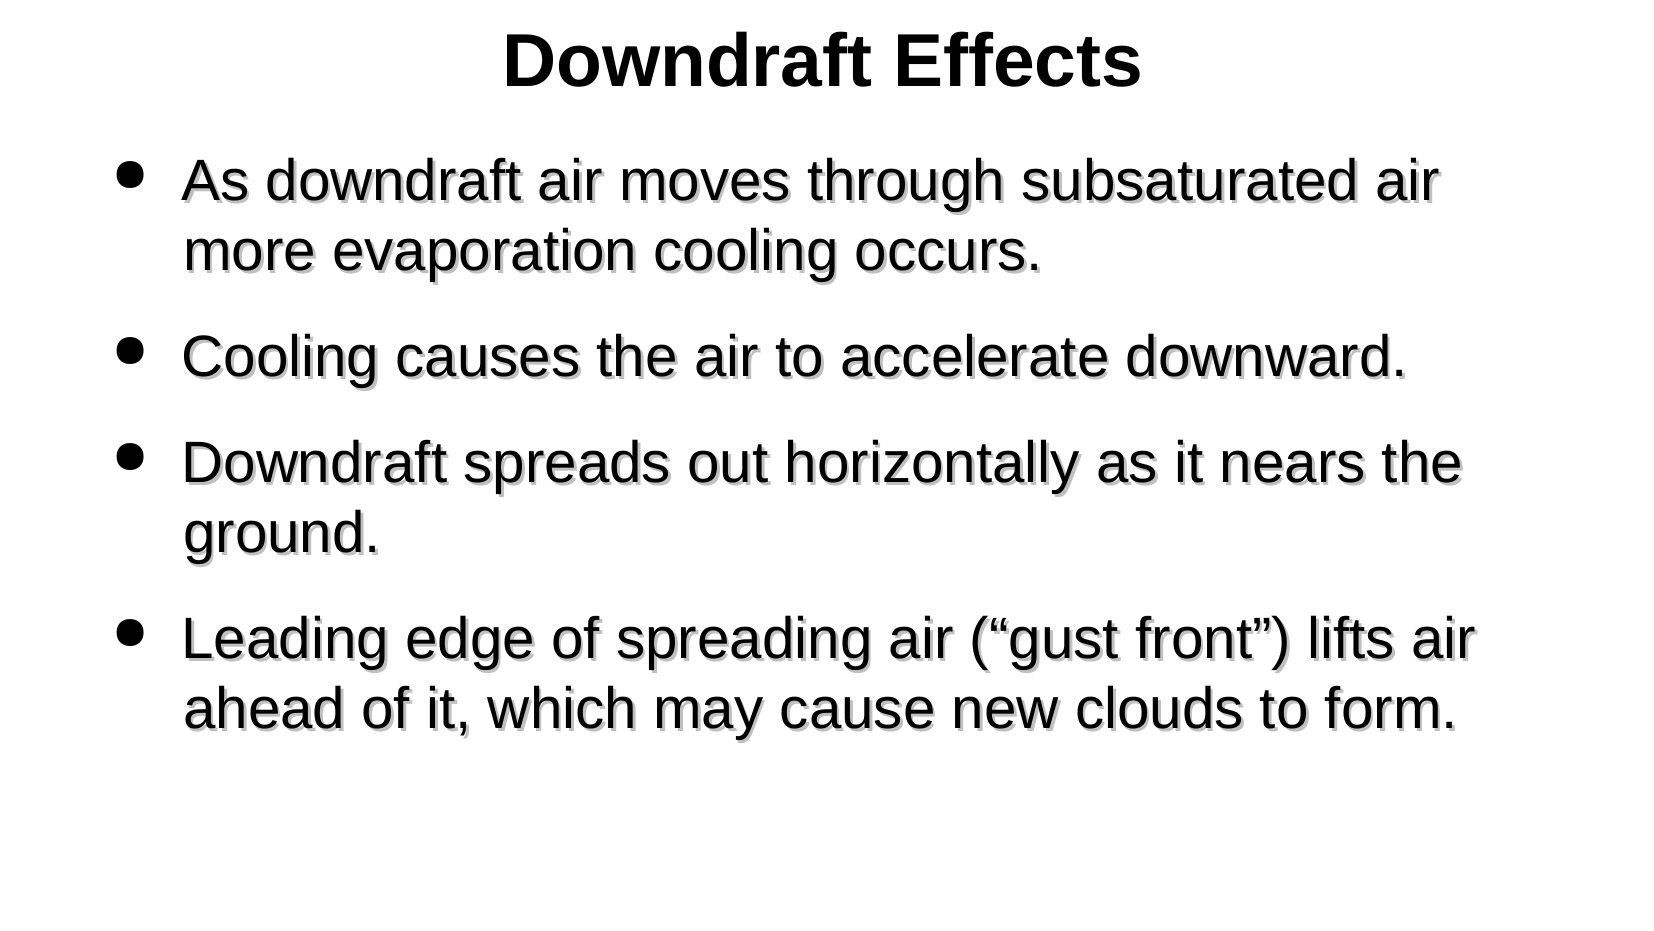

# Downdraft Effects
 As downdraft air moves through subsaturated air more evaporation cooling occurs.
 Cooling causes the air to accelerate downward.
 Downdraft spreads out horizontally as it nears the ground.
 Leading edge of spreading air (“gust front”) lifts air ahead of it, which may cause new clouds to form.